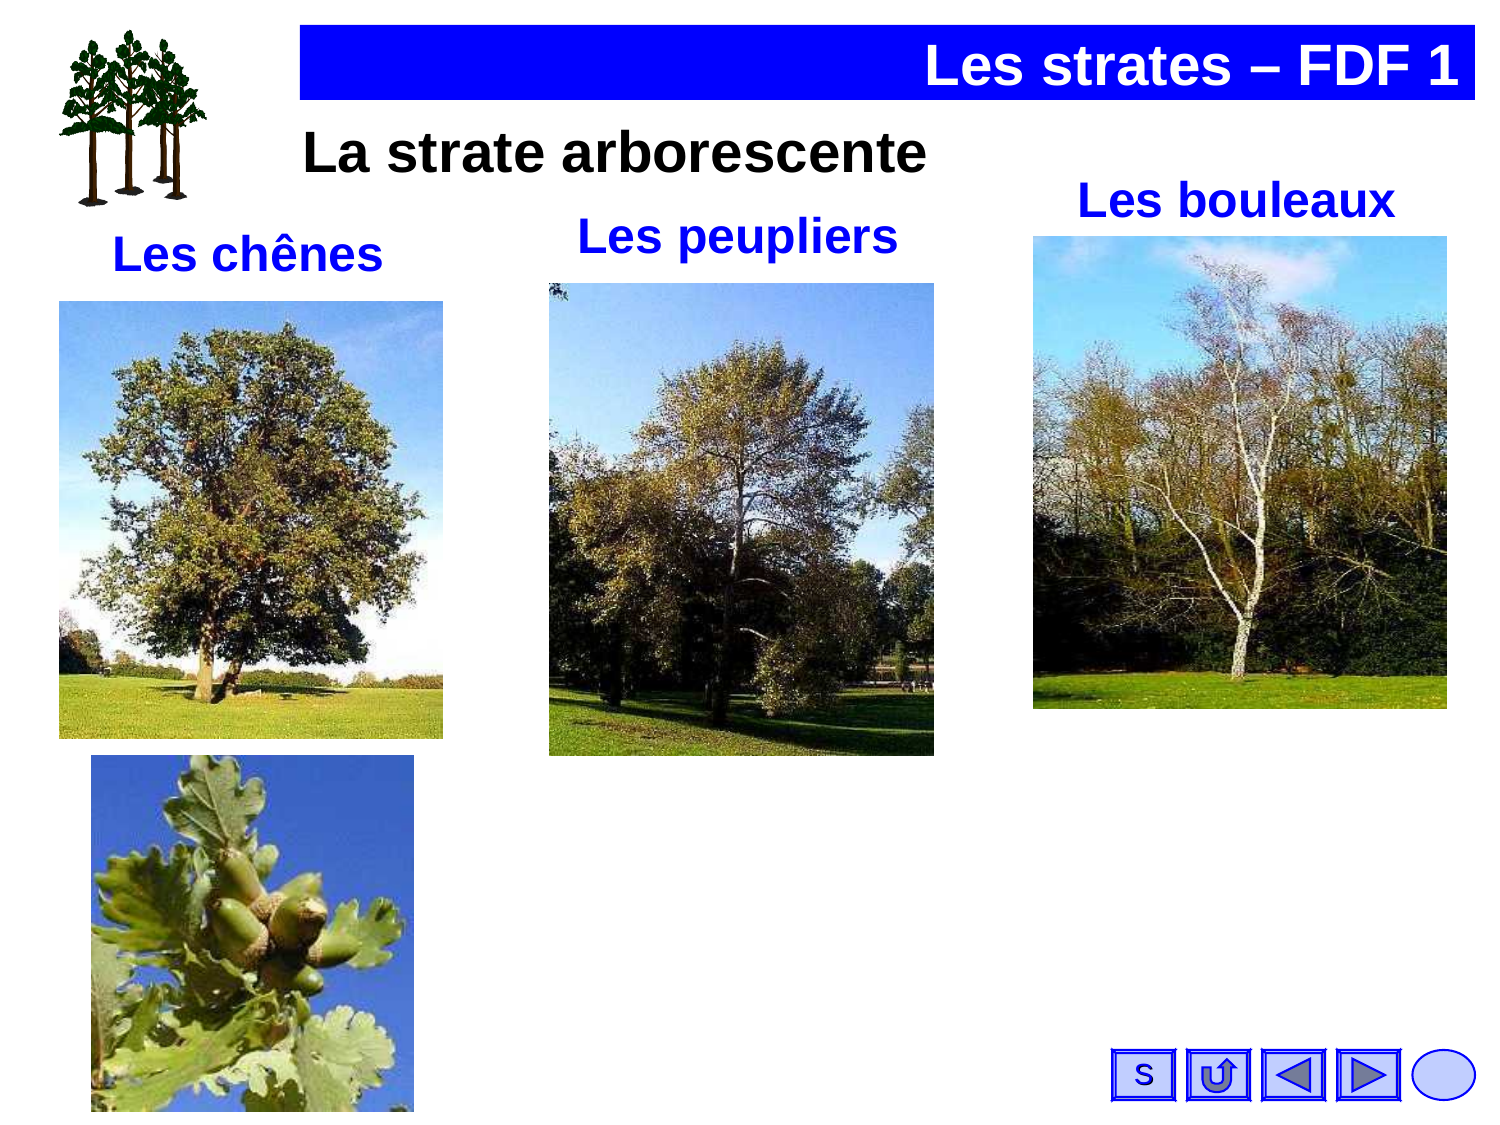

Les strates – FDF 1
La strate arborescente
Les bouleaux
Les peupliers
Les chênes